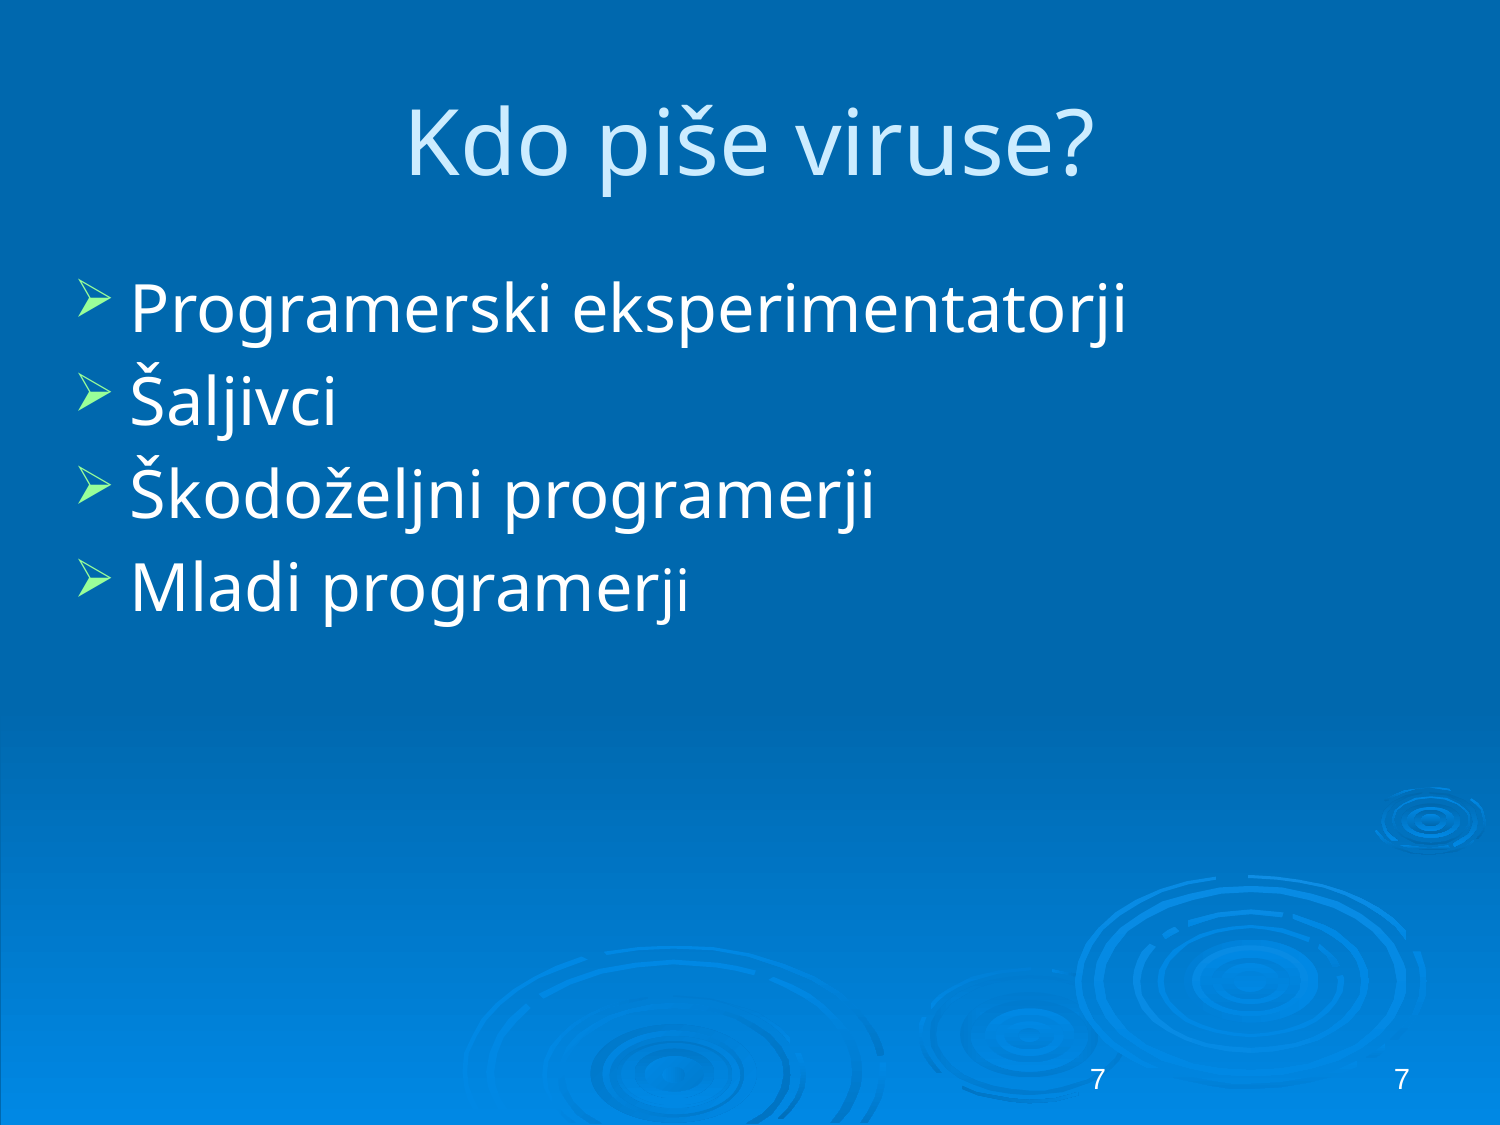

# Kdo piše viruse?
Programerski eksperimentatorji
Šaljivci
Škodoželjni programerji
Mladi programerji